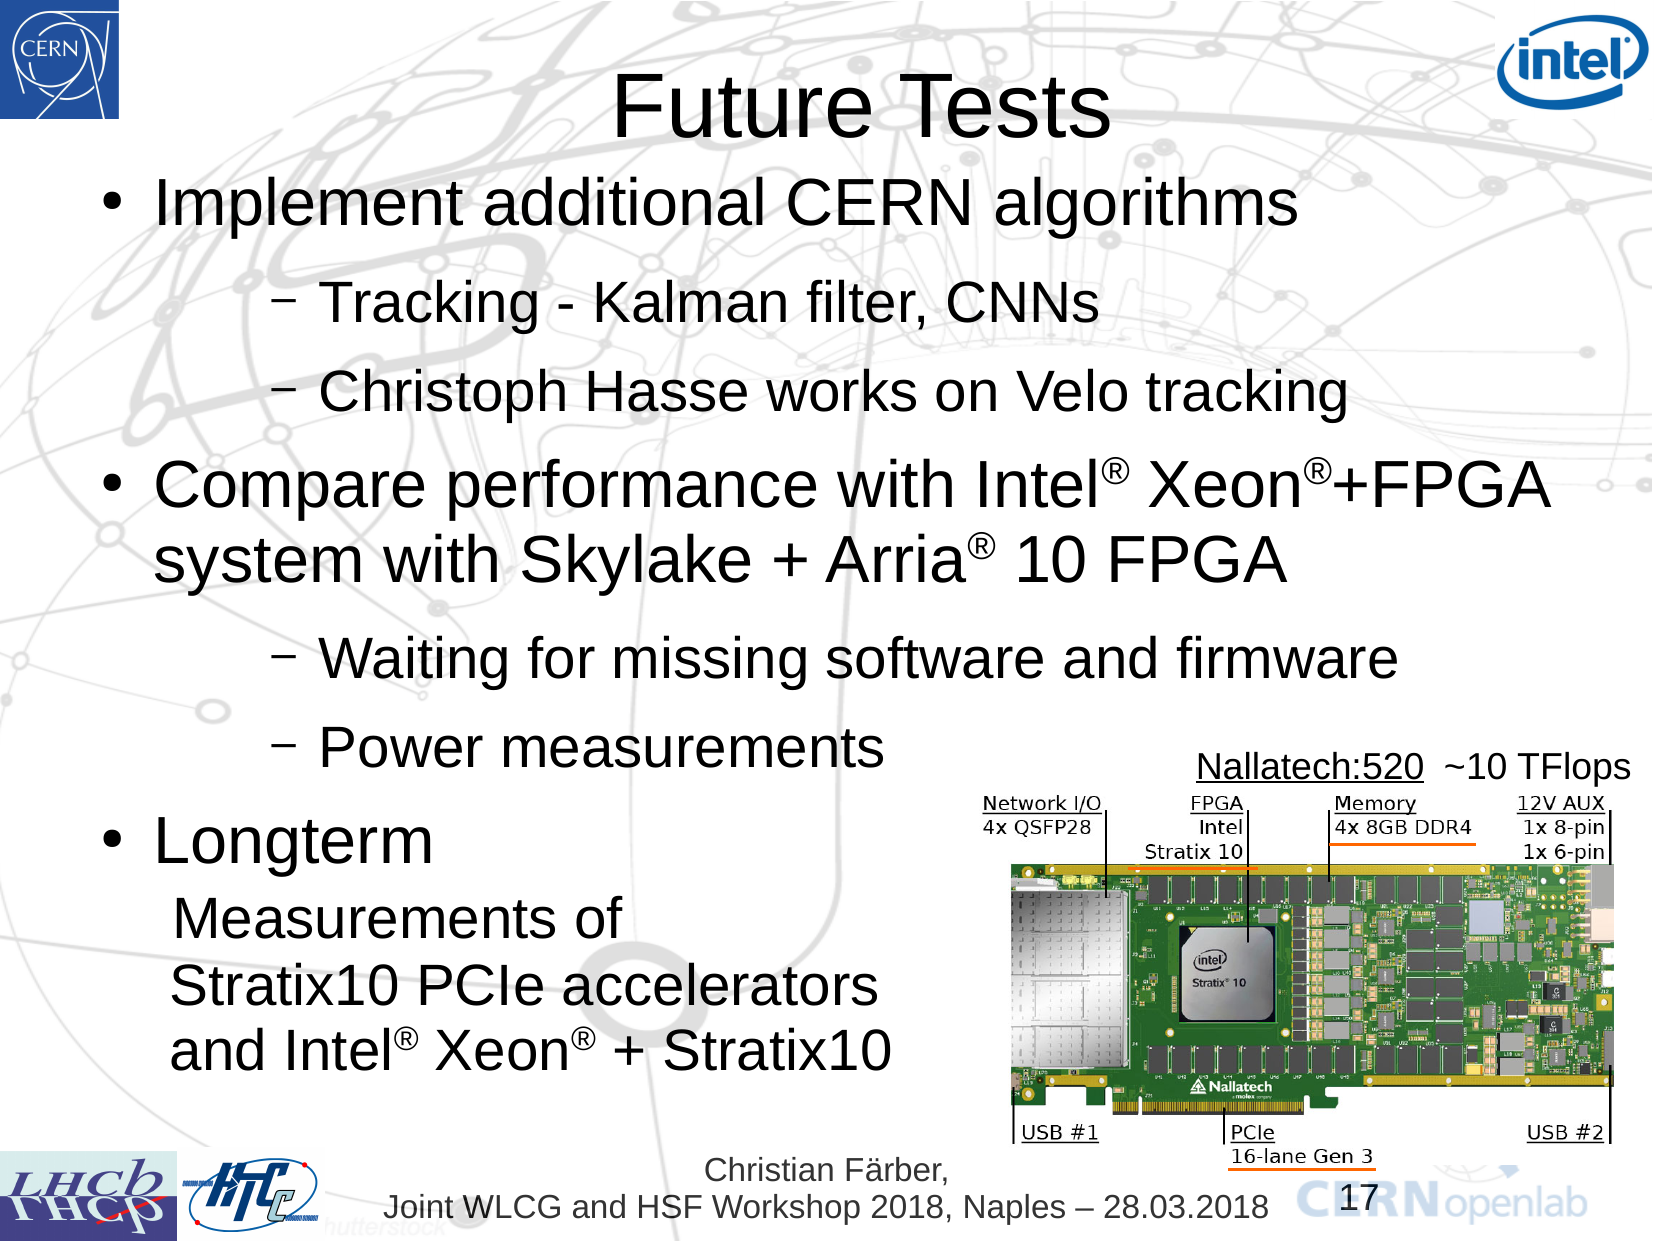

# Future Tests
Implement additional CERN algorithms
Tracking - Kalman filter, CNNs
Christoph Hasse works on Velo tracking
Compare performance with Intel® Xeon®+FPGA system with Skylake + Arria® 10 FPGA
Waiting for missing software and firmware
Power measurements
Longterm 	 Measurements of
 Stratix10 PCIe accelerators
 and Intel® Xeon® + Stratix10
Nallatech:520
~10 TFlops